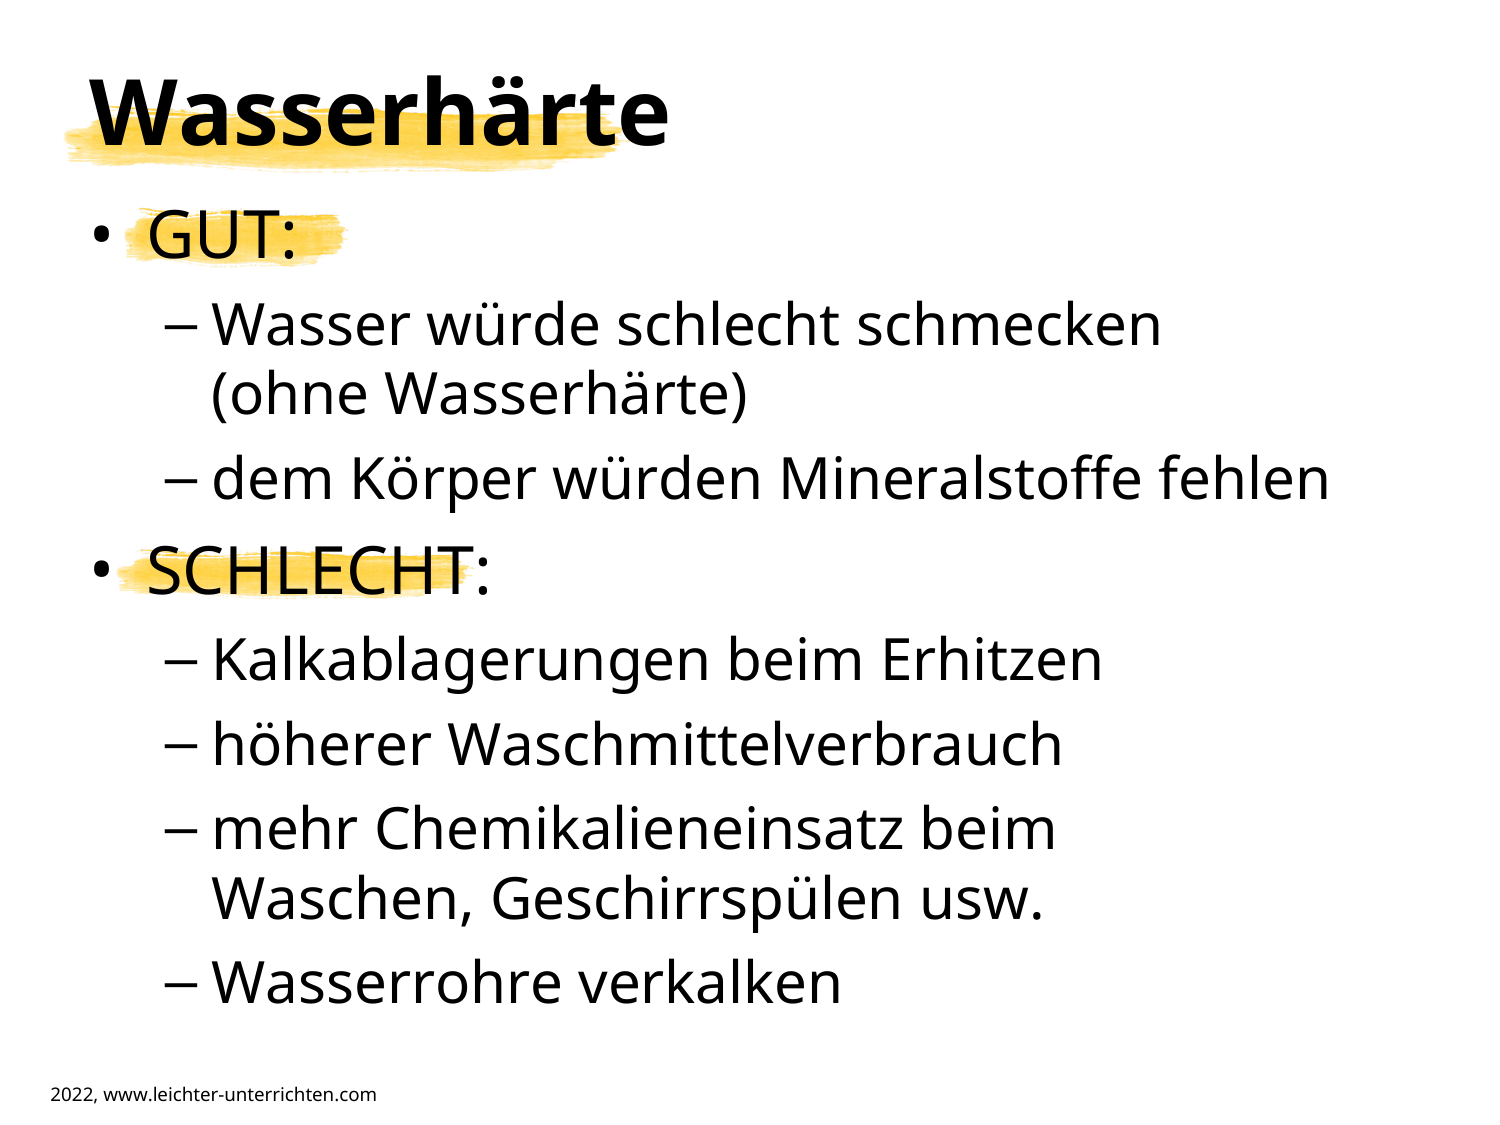

# Wasserhärte
GUT:
Wasser würde schlecht schmecken
(ohne Wasserhärte)
dem Körper würden Mineralstoffe fehlen
SCHLECHT:
Kalkablagerungen beim Erhitzen
höherer Waschmittelverbrauch
mehr Chemikalieneinsatz beim
Waschen, Geschirrspülen usw.
Wasserrohre verkalken